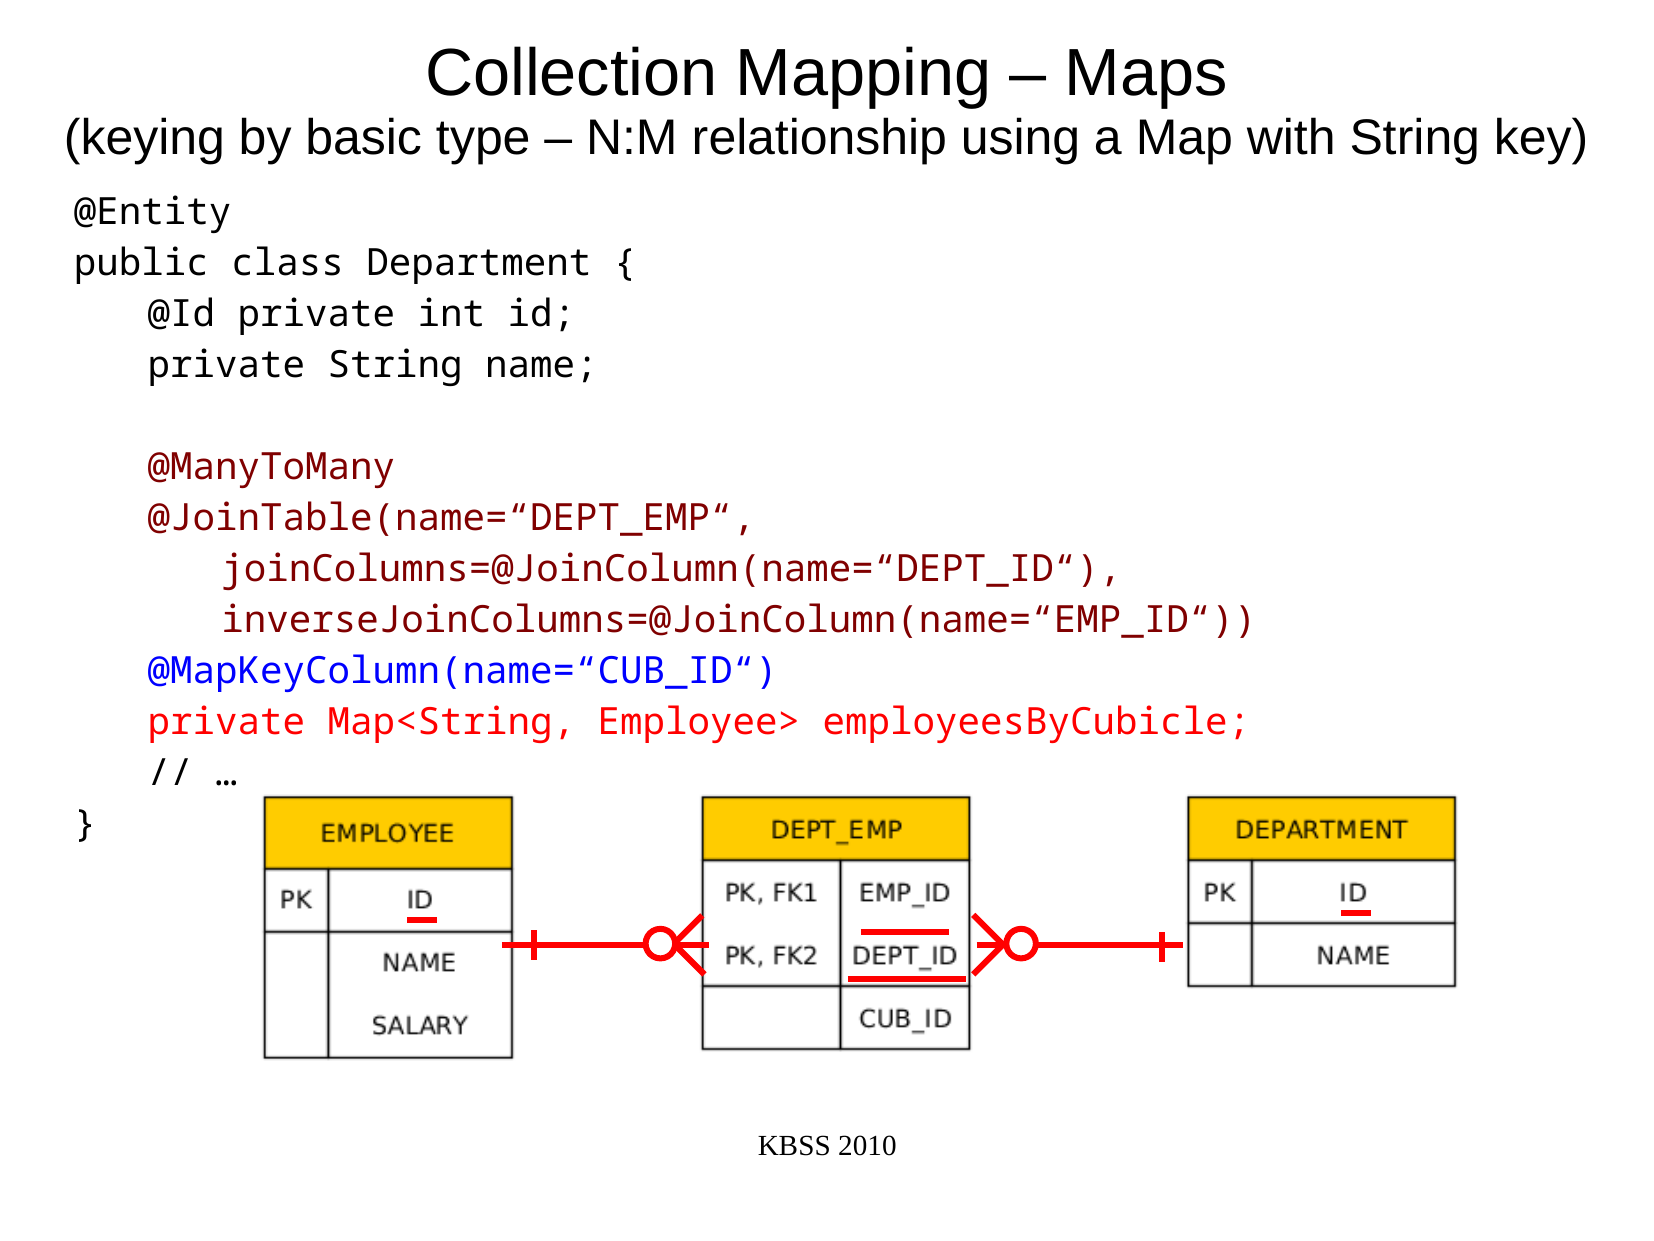

# Collection Mapping – Maps (keying by basic type – N:M relationship using a Map with String key)
@Entity
public class Department {
	@Id private int id;
	private String name;
	@ManyToMany
	@JoinTable(name=“DEPT_EMP“,
		joinColumns=@JoinColumn(name=“DEPT_ID“),
		inverseJoinColumns=@JoinColumn(name=“EMP_ID“))
	@MapKeyColumn(name=“CUB_ID“)
	private Map<String, Employee> employeesByCubicle;
	// …
}
KBSS 2010